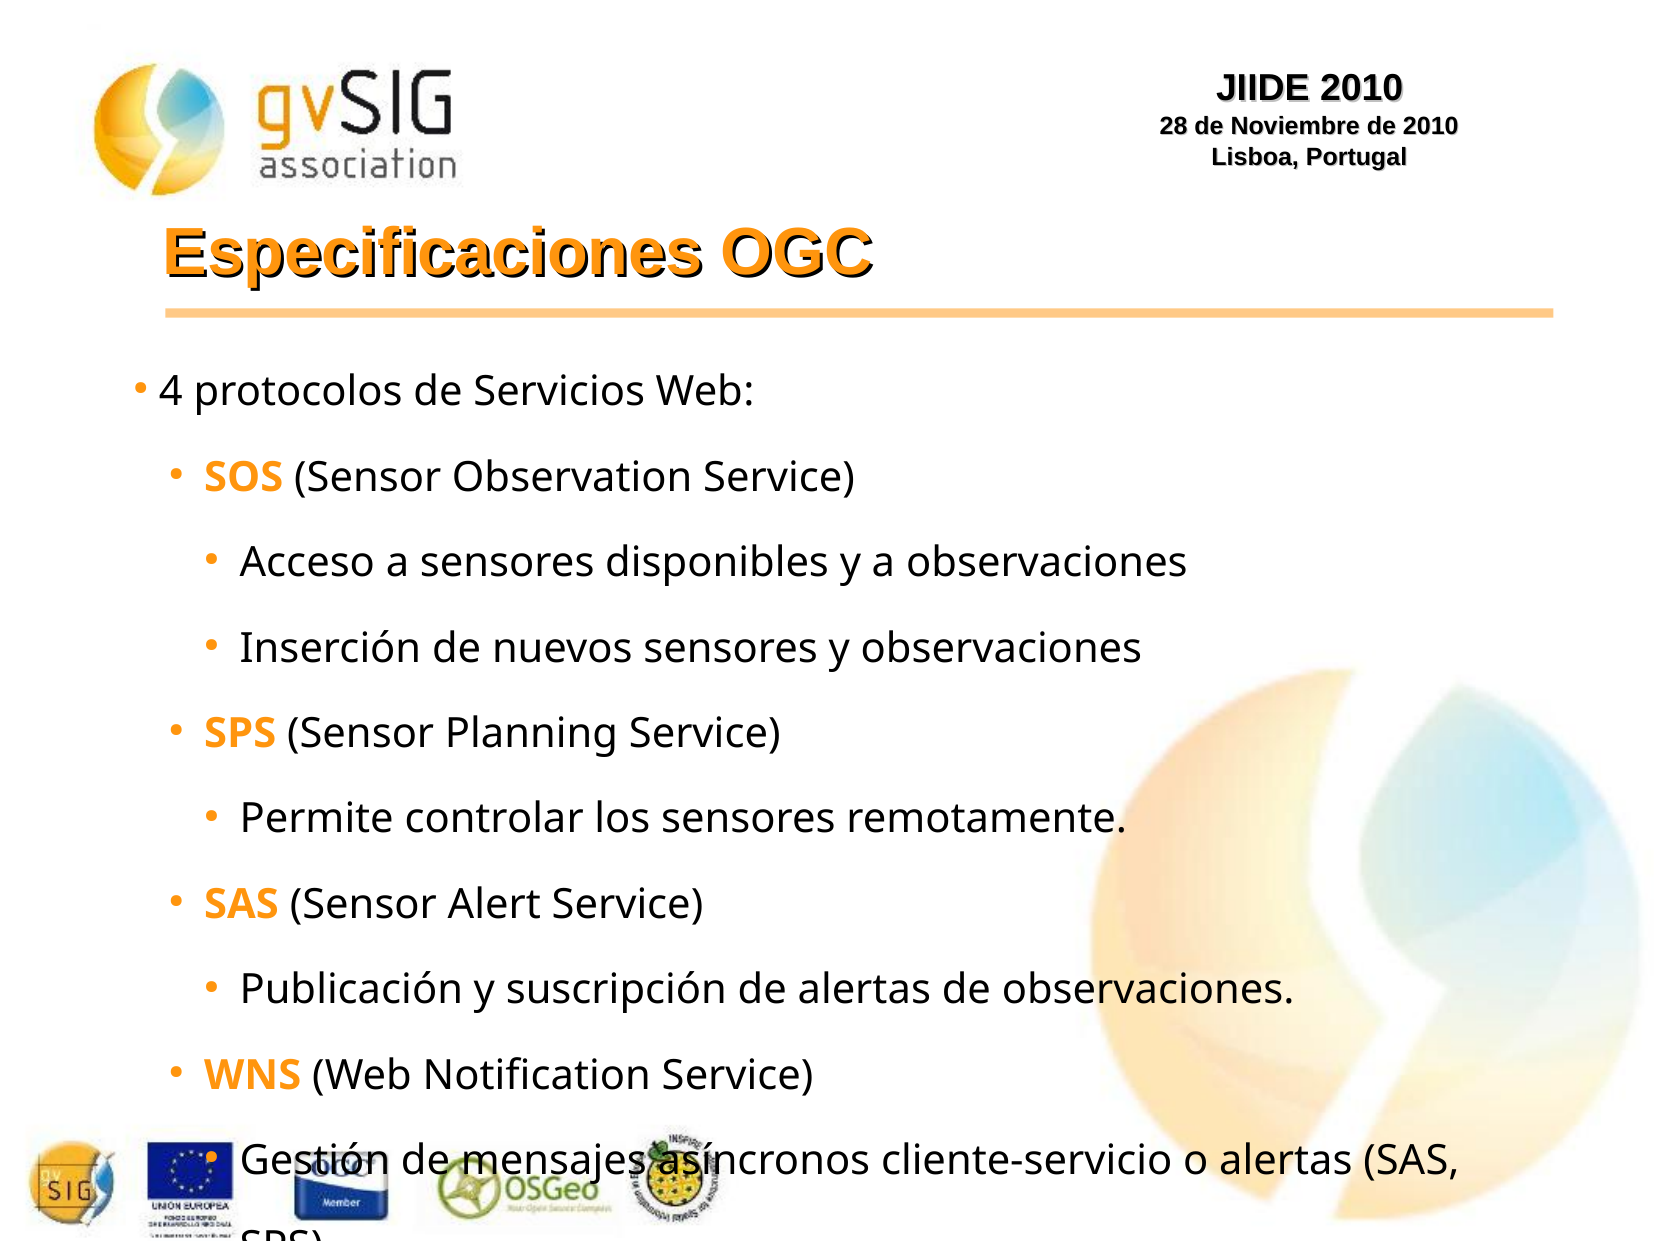

Especificaciones OGC
 4 protocolos de Servicios Web:
SOS (Sensor Observation Service)
Acceso a sensores disponibles y a observaciones
Inserción de nuevos sensores y observaciones
SPS (Sensor Planning Service)
Permite controlar los sensores remotamente.
SAS (Sensor Alert Service)
Publicación y suscripción de alertas de observaciones.
WNS (Web Notification Service)
Gestión de mensajes asíncronos cliente-servicio o alertas (SAS, SPS)